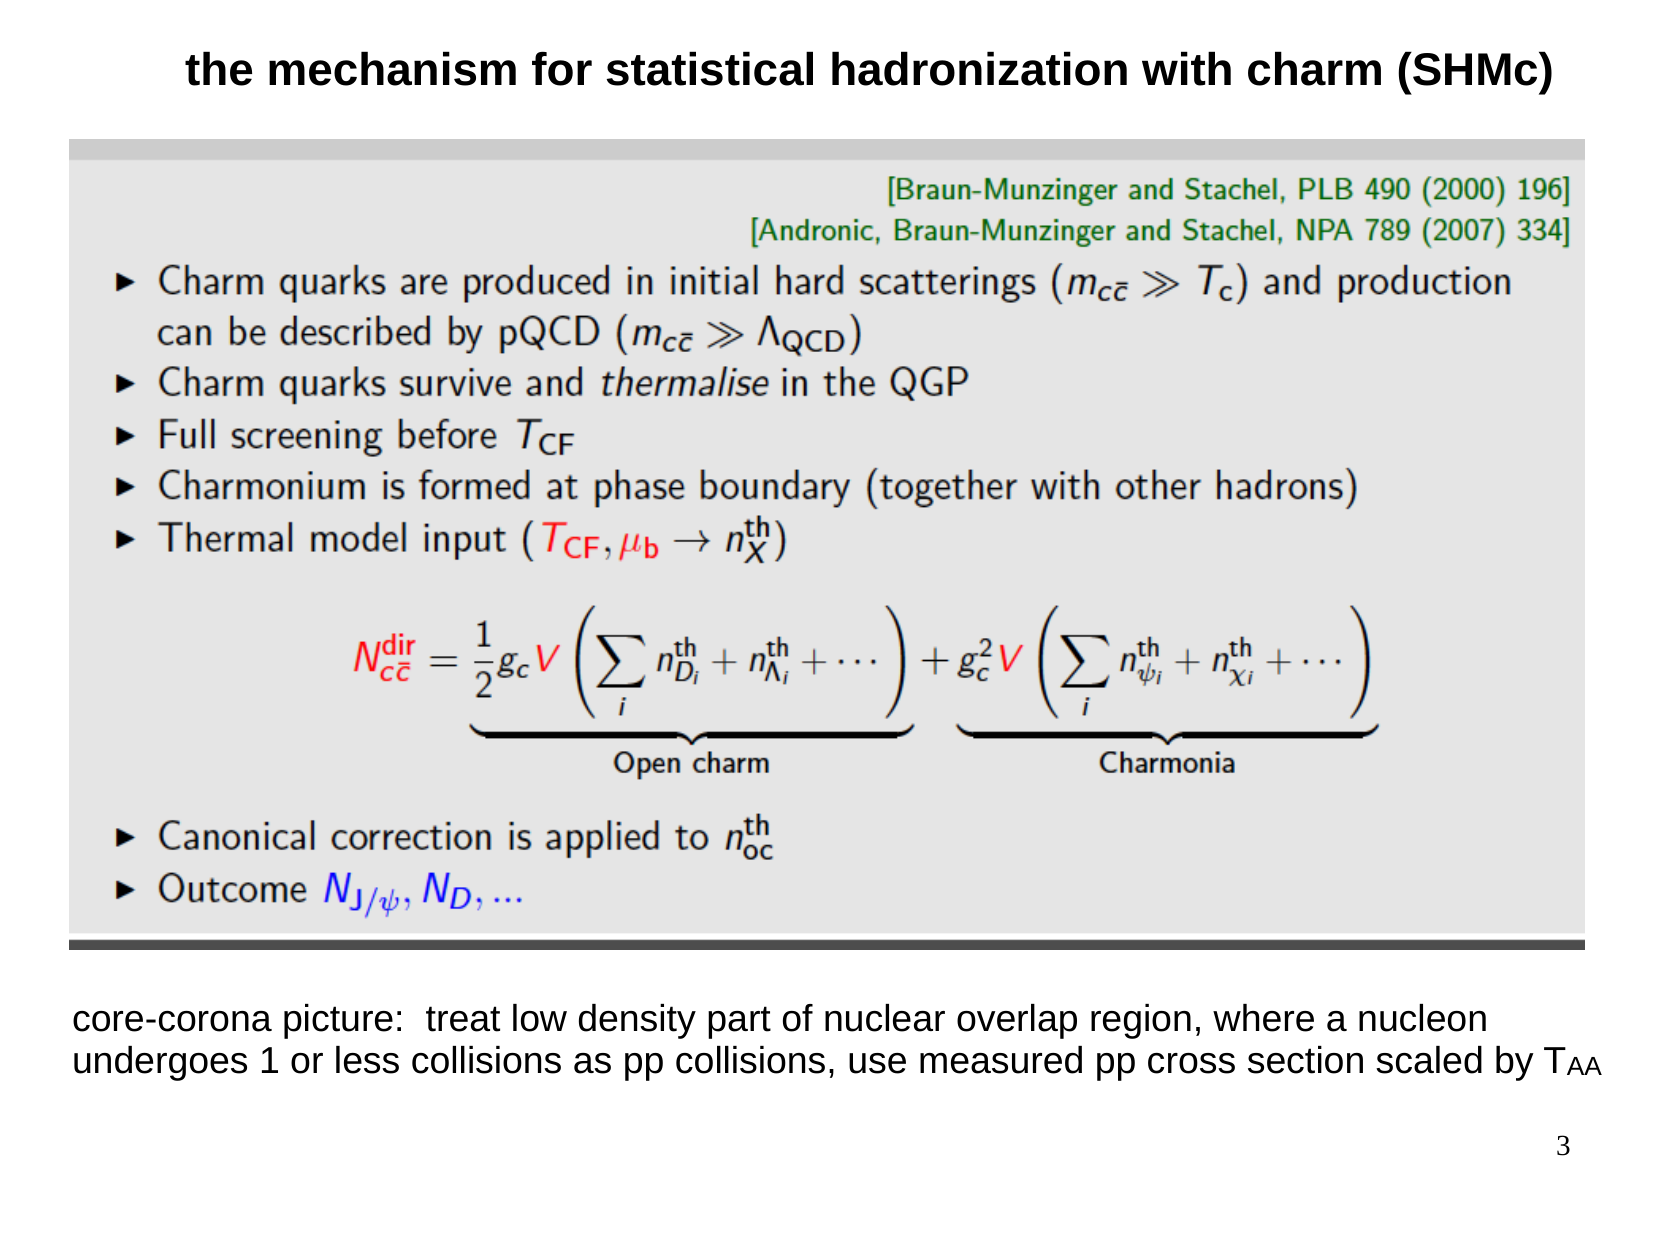

the mechanism for statistical hadronization with charm (SHMc)
core-corona picture: treat low density part of nuclear overlap region, where a nucleon undergoes 1 or less collisions as pp collisions, use measured pp cross section scaled by TAA
3